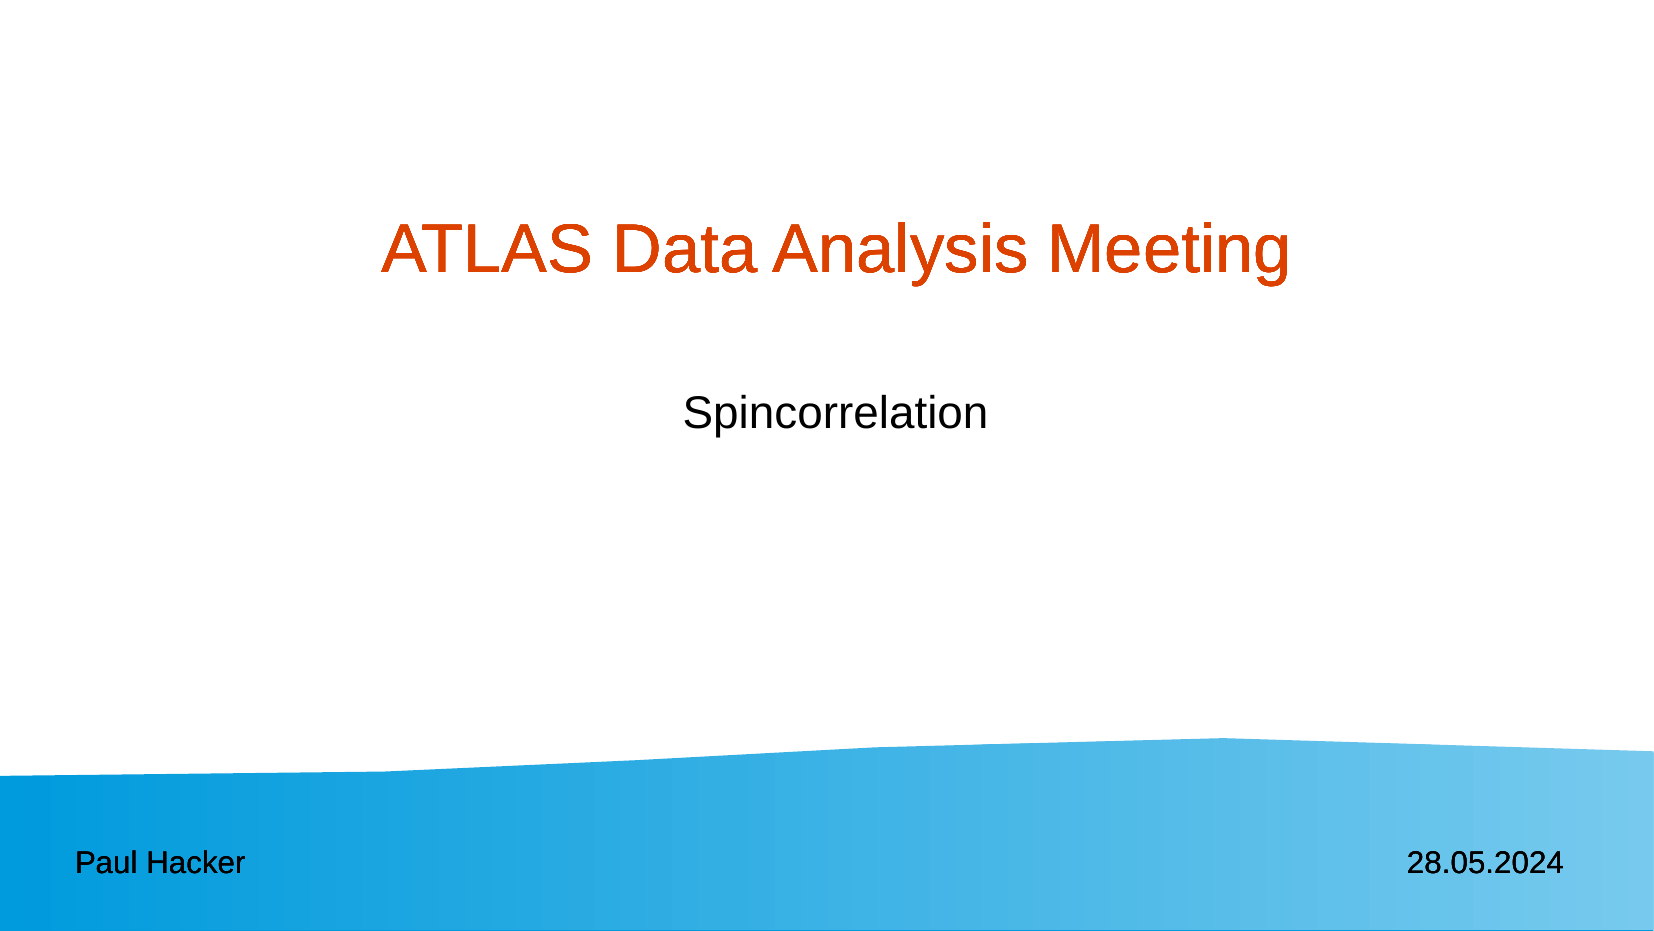

# ATLAS Data Analysis Meeting
ATLAS Data Analysis Meeting
ATLAS Data Analysis Meeting
ATLAS Data Analysis Meeting
ATLAS Data Analysis Meeting
ATLAS Data Analysis Meeting
Spincorrelation
Paul Hacker	 28.05.2024
Paul Hacker	 28.05.2024
Paul Hacker	 28.05.2024